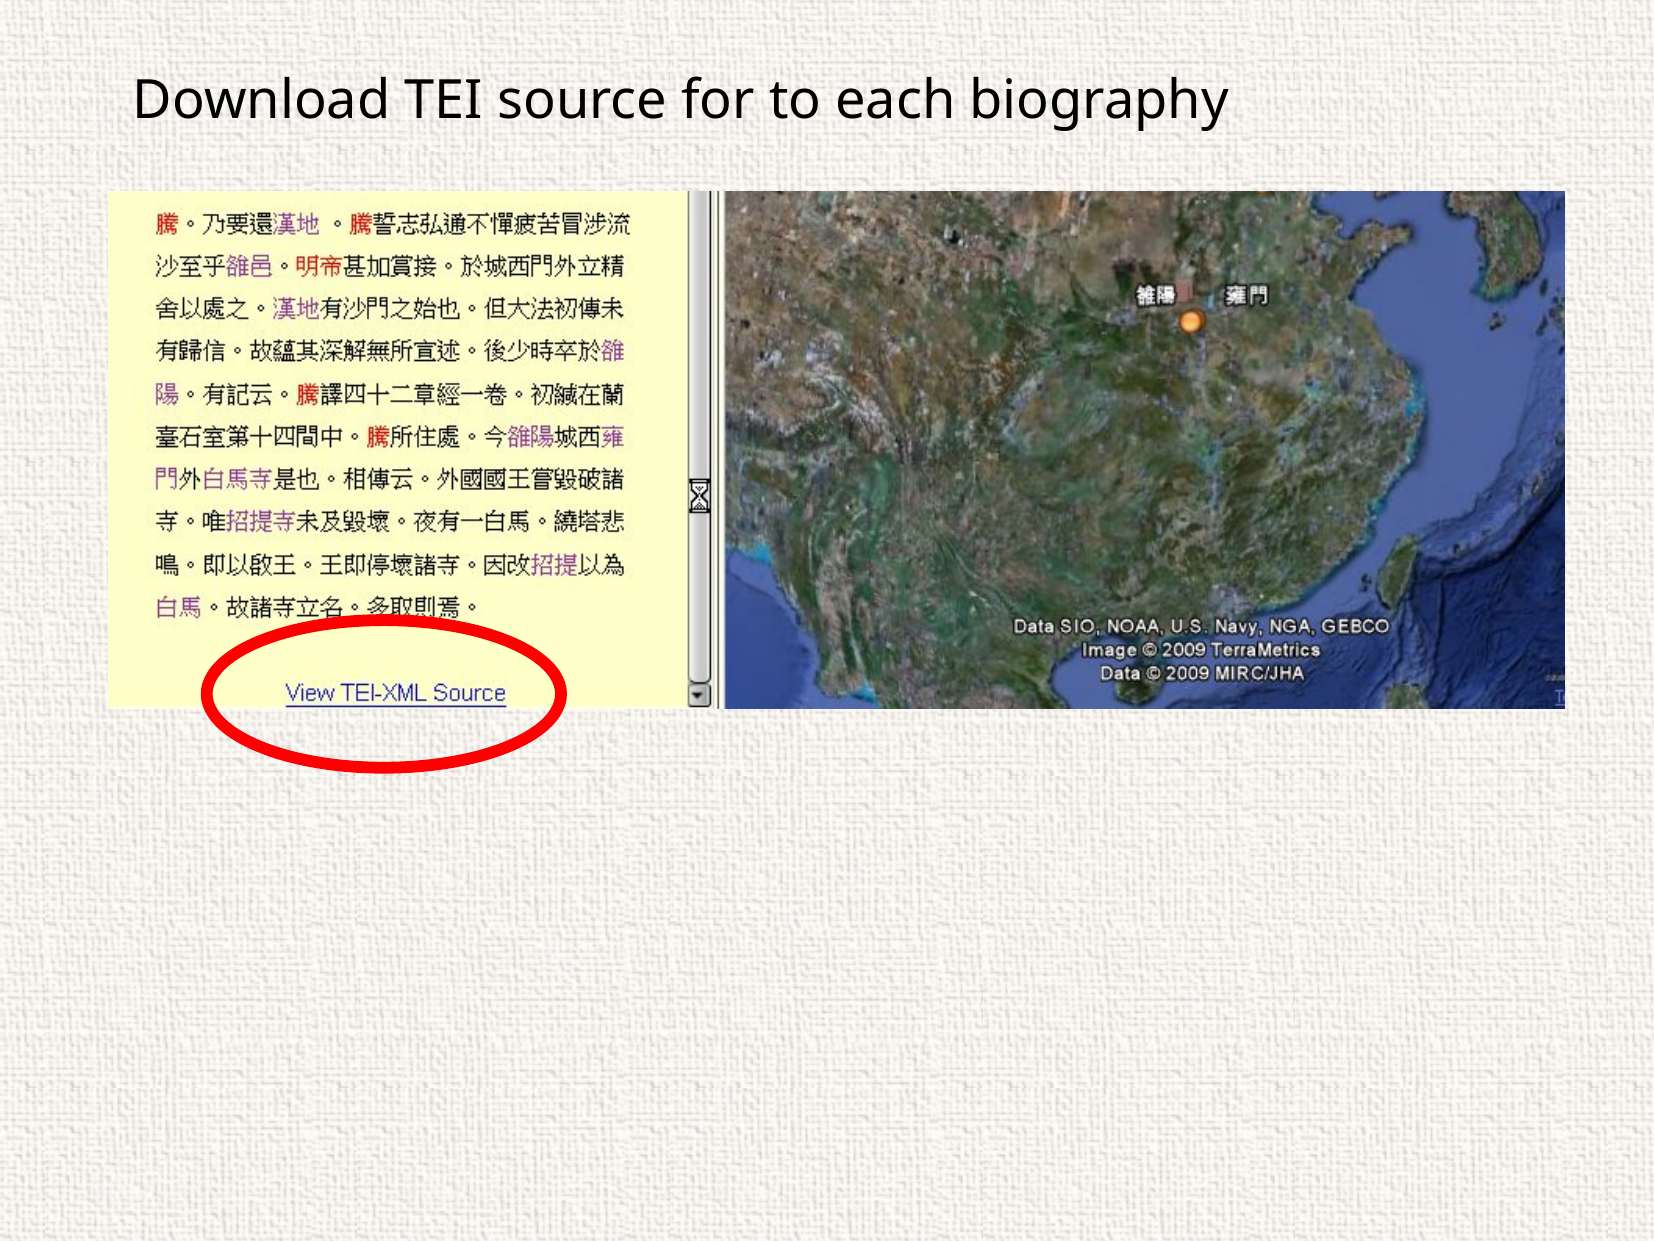

Download TEI source for to each biography